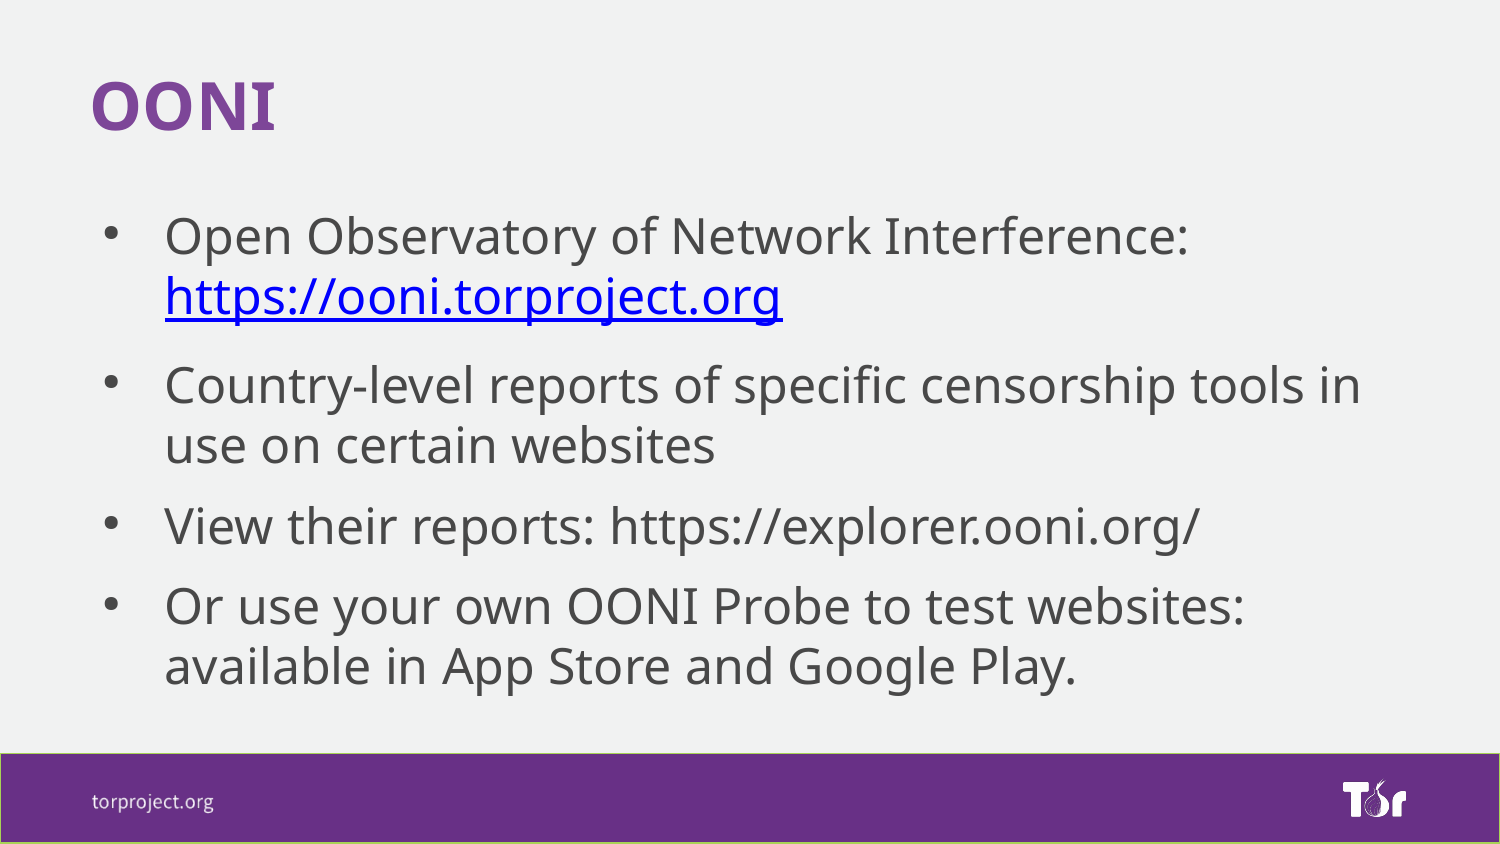

OONI
Open Observatory of Network Interference:https://ooni.torproject.org
Country-level reports of specific censorship tools in use on certain websites
View their reports: https://explorer.ooni.org/
Or use your own OONI Probe to test websites: available in App Store and Google Play.